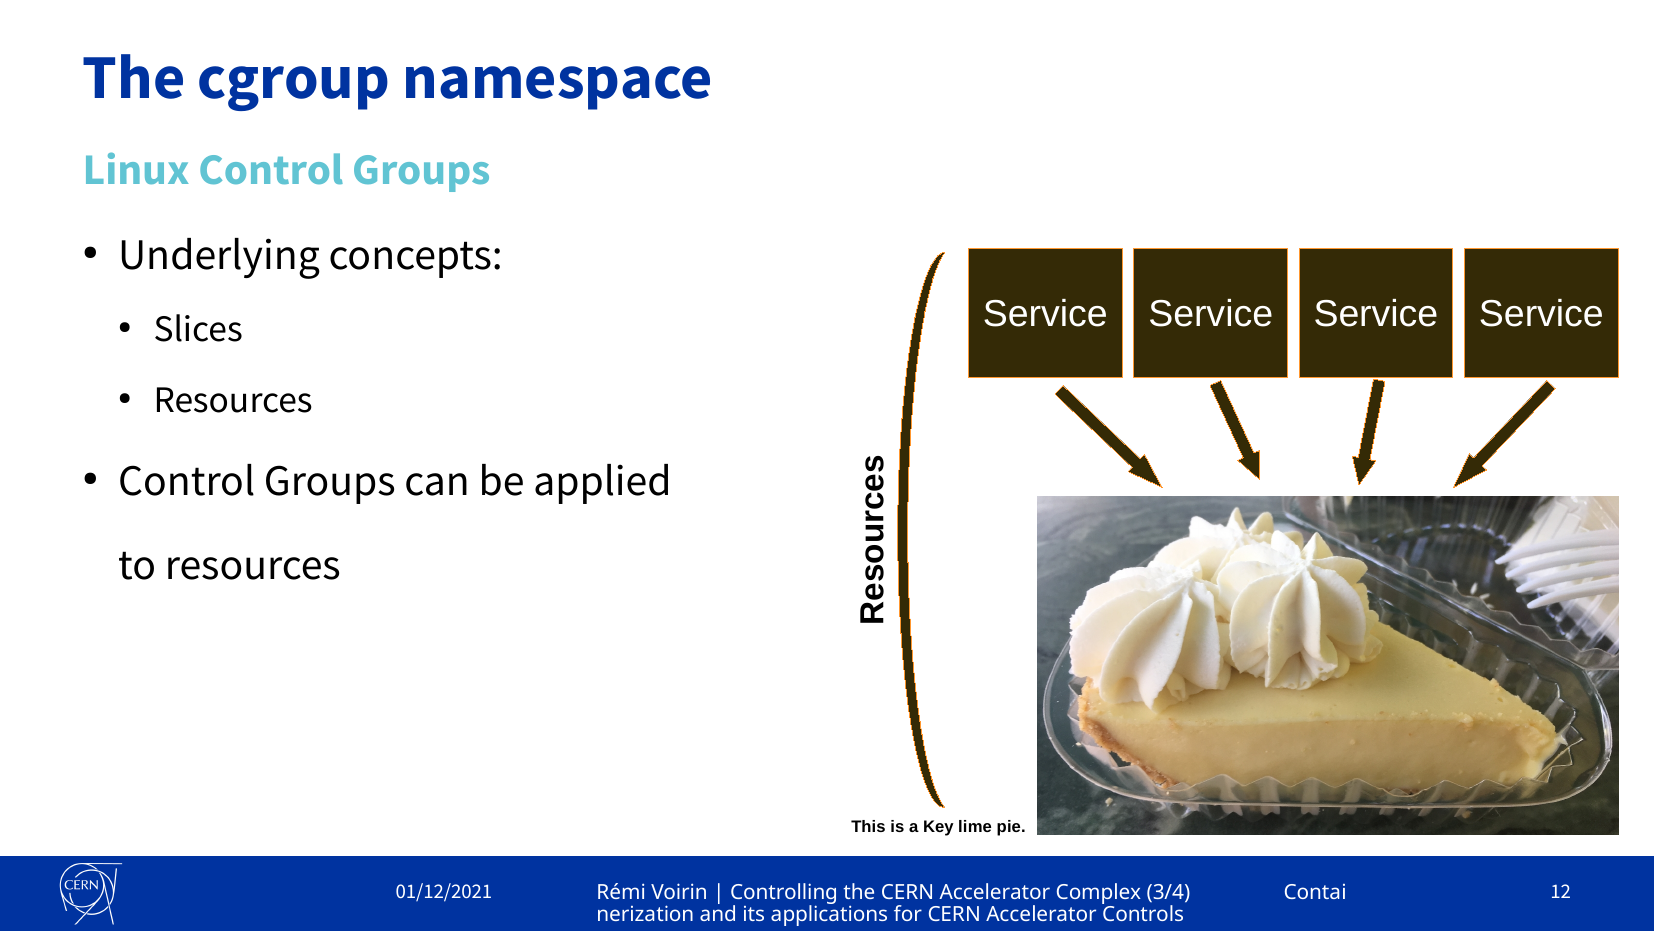

# The cgroup namespace
Linux Control Groups
Underlying concepts:
Slices
Resources
Control Groups can be applied
to resources
Service
Service
Service
Service
Resources
This is a Key lime pie.
01/12/2021
Rémi Voirin | Controlling the CERN Accelerator Complex (3/4) Containerization and its applications for CERN Accelerator Controls
12